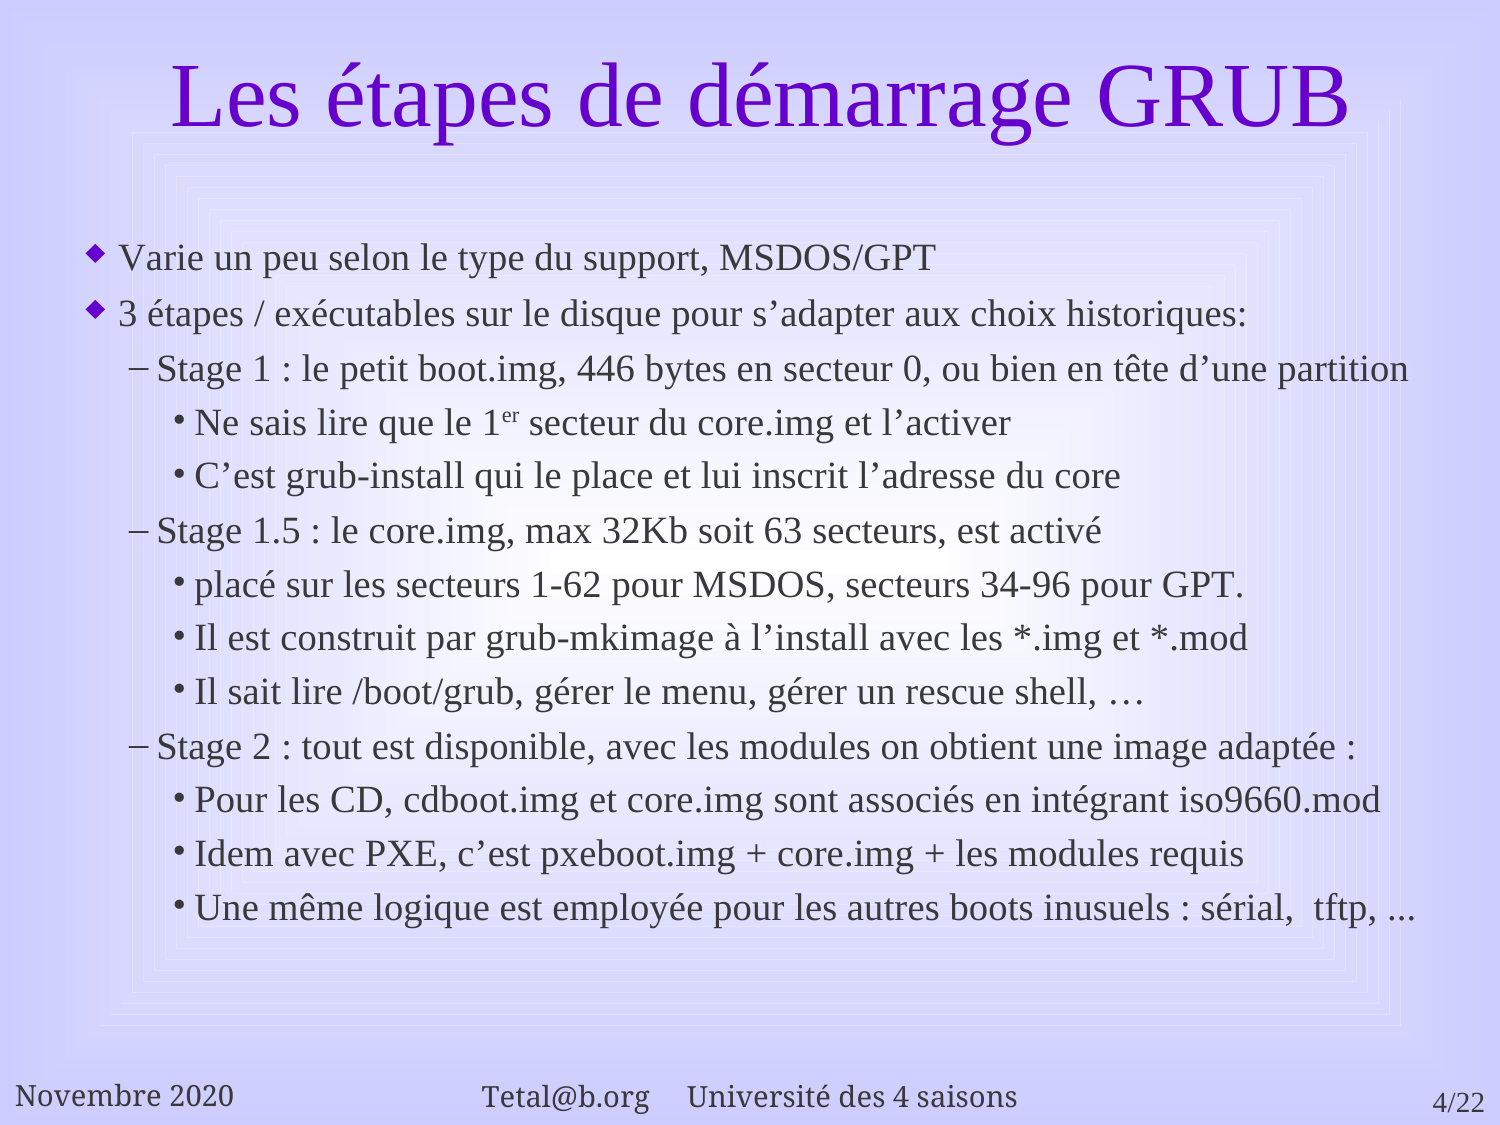

# Les étapes de démarrage GRUB
Varie un peu selon le type du support, MSDOS/GPT
3 étapes / exécutables sur le disque pour s’adapter aux choix historiques:
Stage 1 : le petit boot.img, 446 bytes en secteur 0, ou bien en tête d’une partition
Ne sais lire que le 1er secteur du core.img et l’activer
C’est grub-install qui le place et lui inscrit l’adresse du core
Stage 1.5 : le core.img, max 32Kb soit 63 secteurs, est activé
placé sur les secteurs 1-62 pour MSDOS, secteurs 34-96 pour GPT.
Il est construit par grub-mkimage à l’install avec les *.img et *.mod
Il sait lire /boot/grub, gérer le menu, gérer un rescue shell, …
Stage 2 : tout est disponible, avec les modules on obtient une image adaptée :
Pour les CD, cdboot.img et core.img sont associés en intégrant iso9660.mod
Idem avec PXE, c’est pxeboot.img + core.img + les modules requis
Une même logique est employée pour les autres boots inusuels : sérial, tftp, ...
Novembre 2020
Tetal@b.org Université des 4 saisons
4